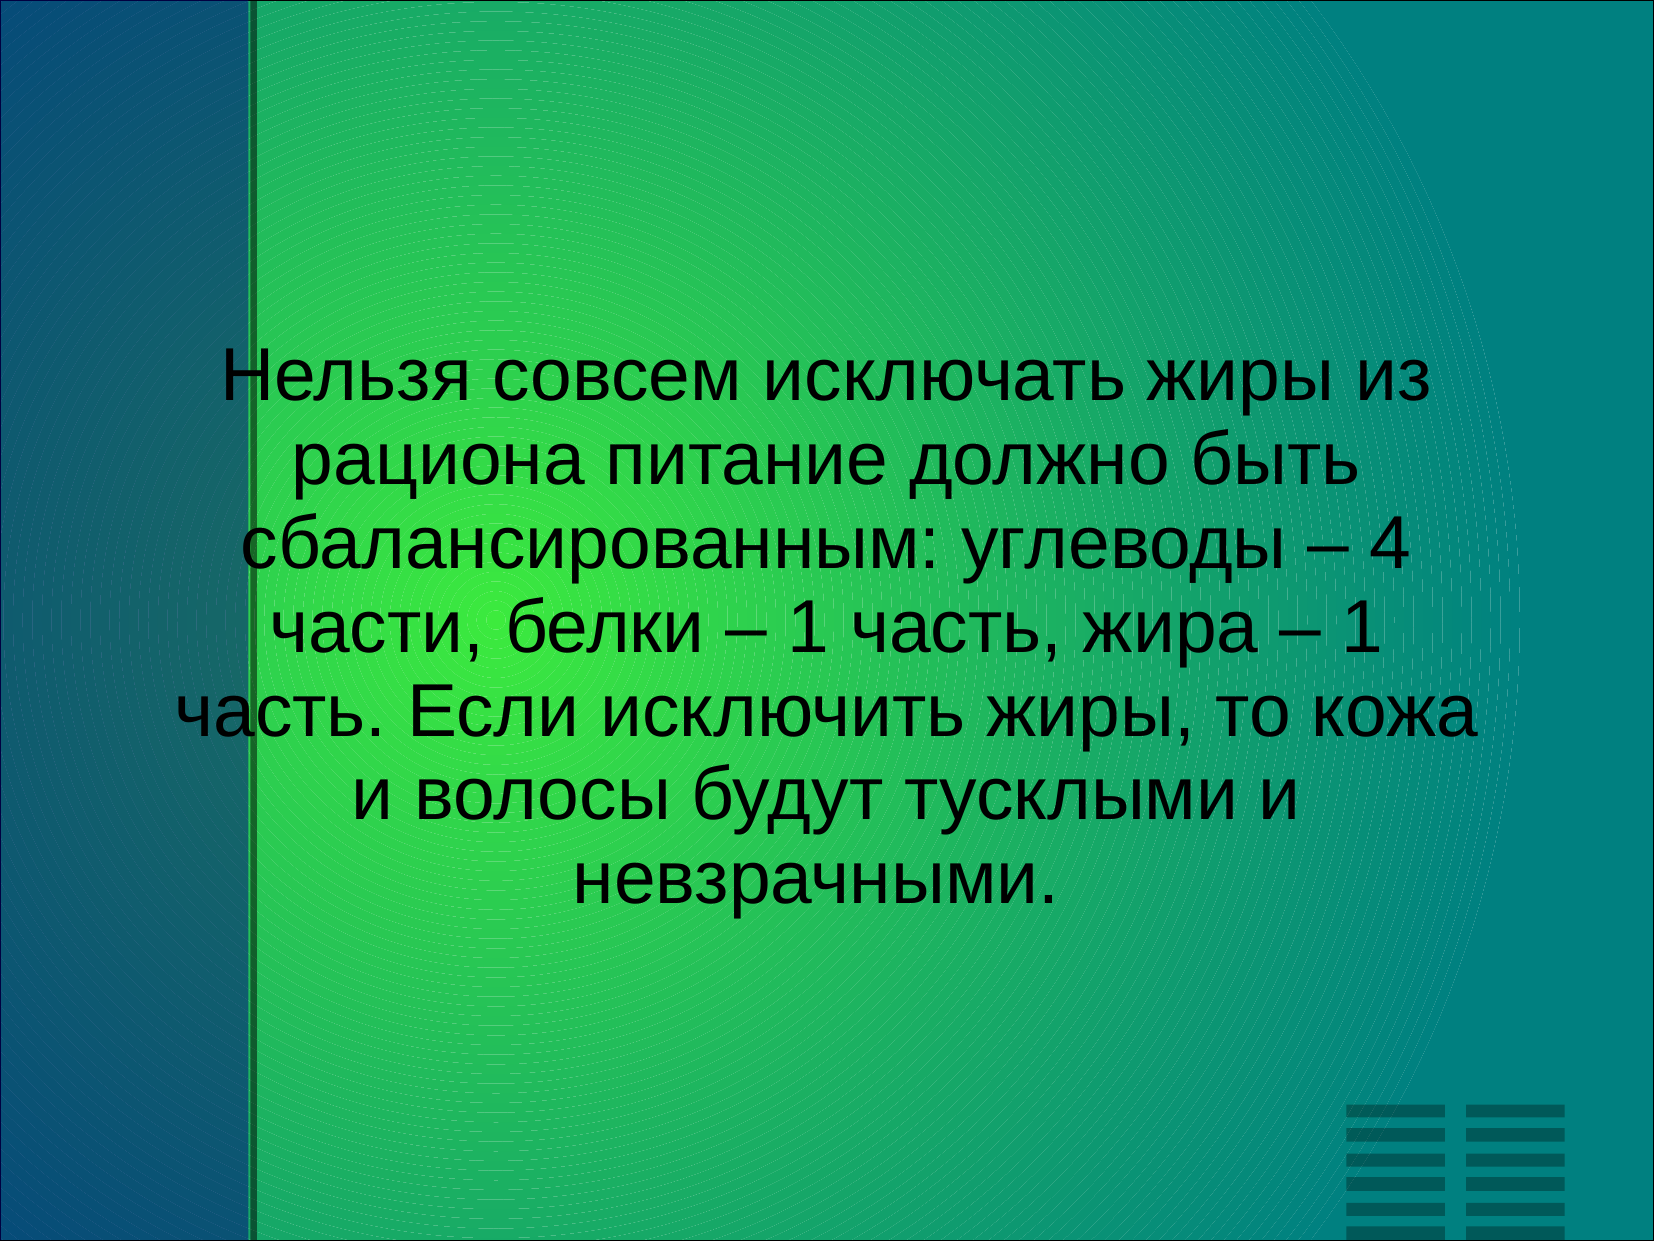

#
Нельзя совсем исключать жиры из рациона питание должно быть сбалансированным: углеводы – 4 части, белки – 1 часть, жира – 1 часть. Если исключить жиры, то кожа и волосы будут тусклыми и невзрачными.